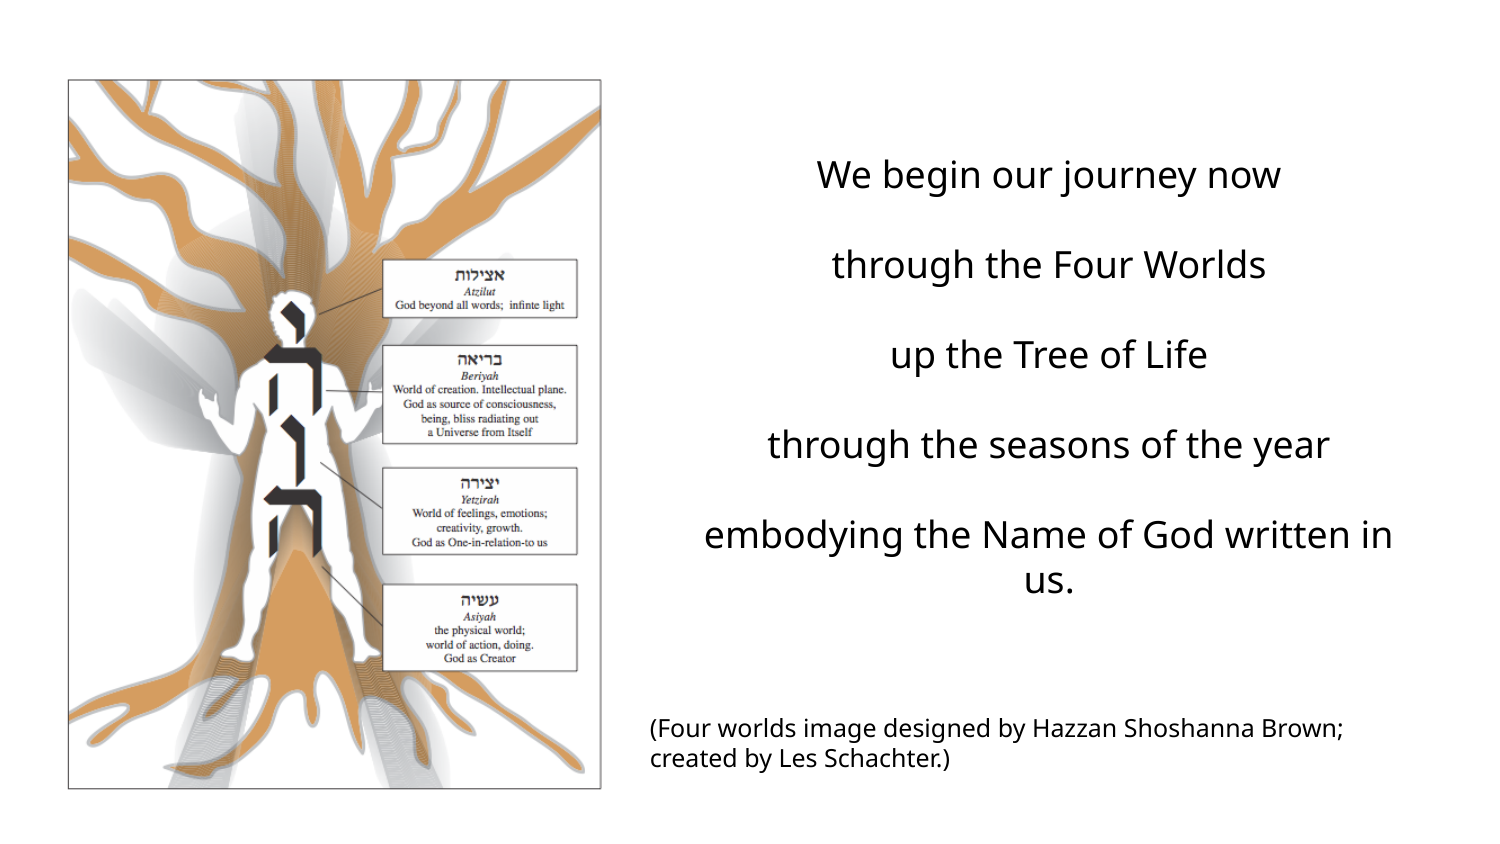

#
We begin our journey now
through the Four Worlds
up the Tree of Life
through the seasons of the year
embodying the Name of God written in us.
(Four worlds image designed by Hazzan Shoshanna Brown; created by Les Schachter.)